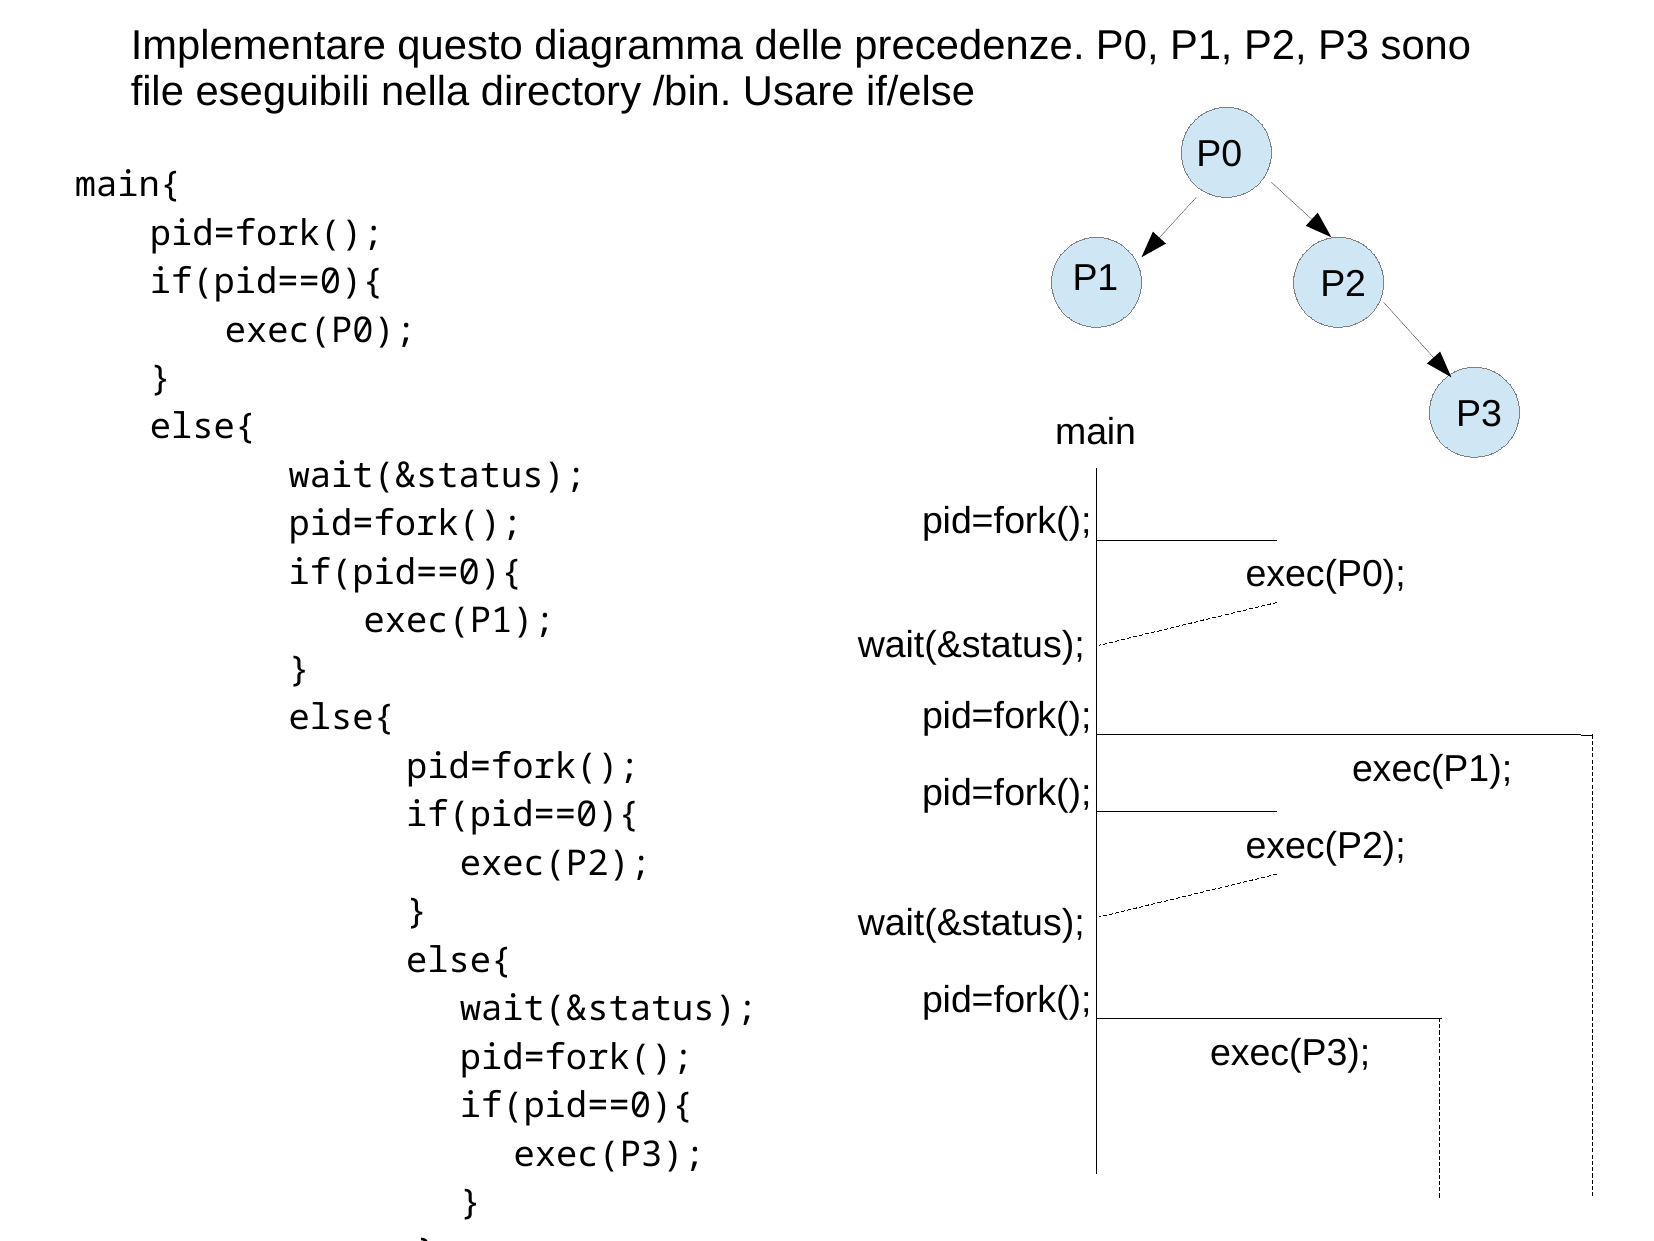

# Implementare questo diagramma delle precedenze. P0, P1, P2, P3 sono file eseguibili nella directory /bin. Usare if/else
P0
main{
	pid=fork();
	if(pid==0){
		exec(P0);
	}
	else{
		 wait(&status);
		 pid=fork();
		 if(pid==0){
			 exec(P1);
		 }
		 else{
			 pid=fork();
			 if(pid==0){
				 exec(P2);
			 }
			 else{
				 wait(&status);
				 pid=fork();
				 if(pid==0){
					 exec(P3);
			 	 }
		 }
 }
 }
}
P1
P2
P3
main
pid=fork();
exec(P0);
wait(&status);
pid=fork();
exec(P1);
pid=fork();
exec(P2);
wait(&status);
pid=fork();
exec(P3);